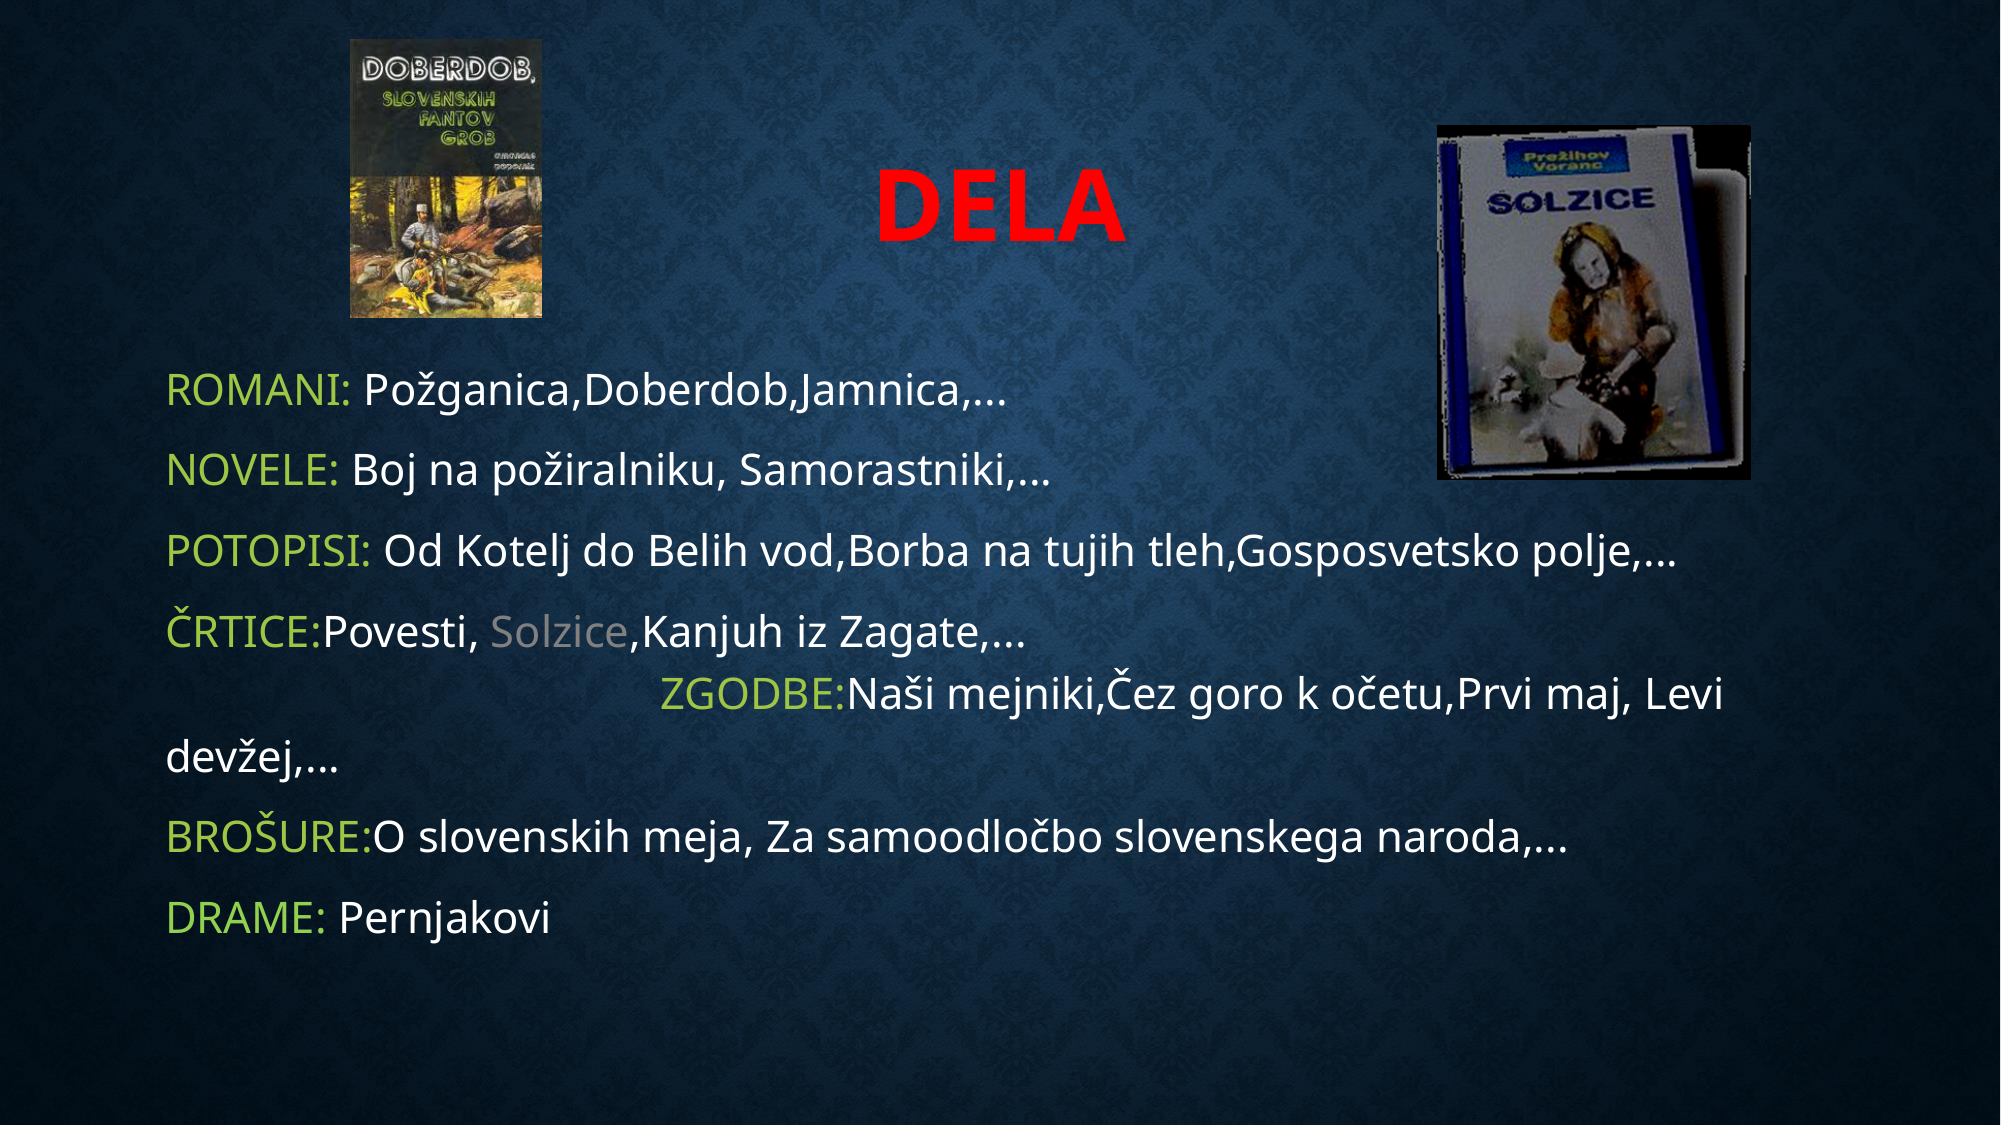

dEla
# ROMANI: Požganica,Doberdob,Jamnica,...
NOVELE: Boj na požiralniku, Samorastniki,...
POTOPISI: Od Kotelj do Belih vod,Borba na tujih tleh,Gosposvetsko polje,...
ČRTICE:Povesti, Solzice,Kanjuh iz Zagate,... ZGODBE:Naši mejniki,Čez goro k očetu,Prvi maj, Levi devžej,...
BROŠURE:O slovenskih meja, Za samoodločbo slovenskega naroda,...
DRAME: Pernjakovi